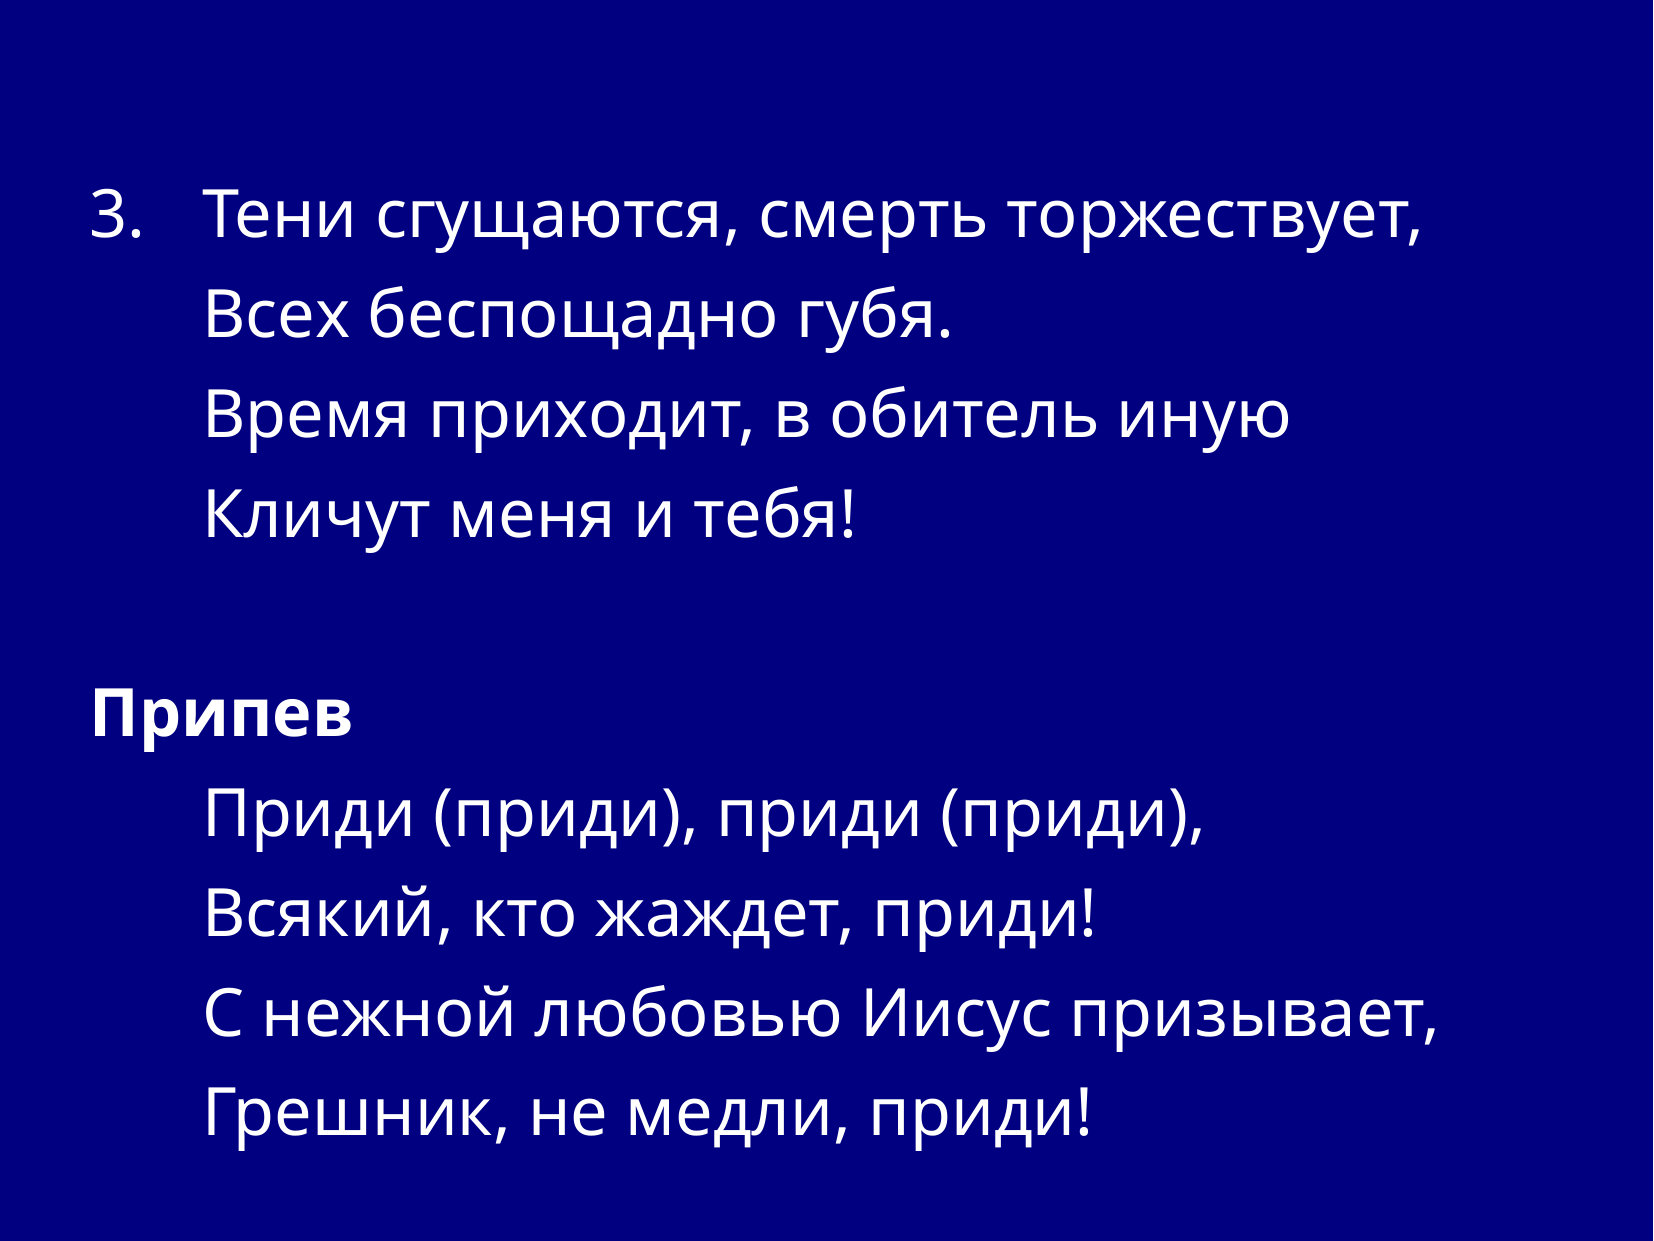

3.	Тени сгущаются, смерть торжествует,
	Всех беспощадно губя.
	Время приходит, в обитель иную
	Кличут меня и тебя!
Припев
	Приди (приди), приди (приди),
	Всякий, кто жаждет, приди!
	С нежной любовью Иисус призывает,
	Грешник, не медли, приди!